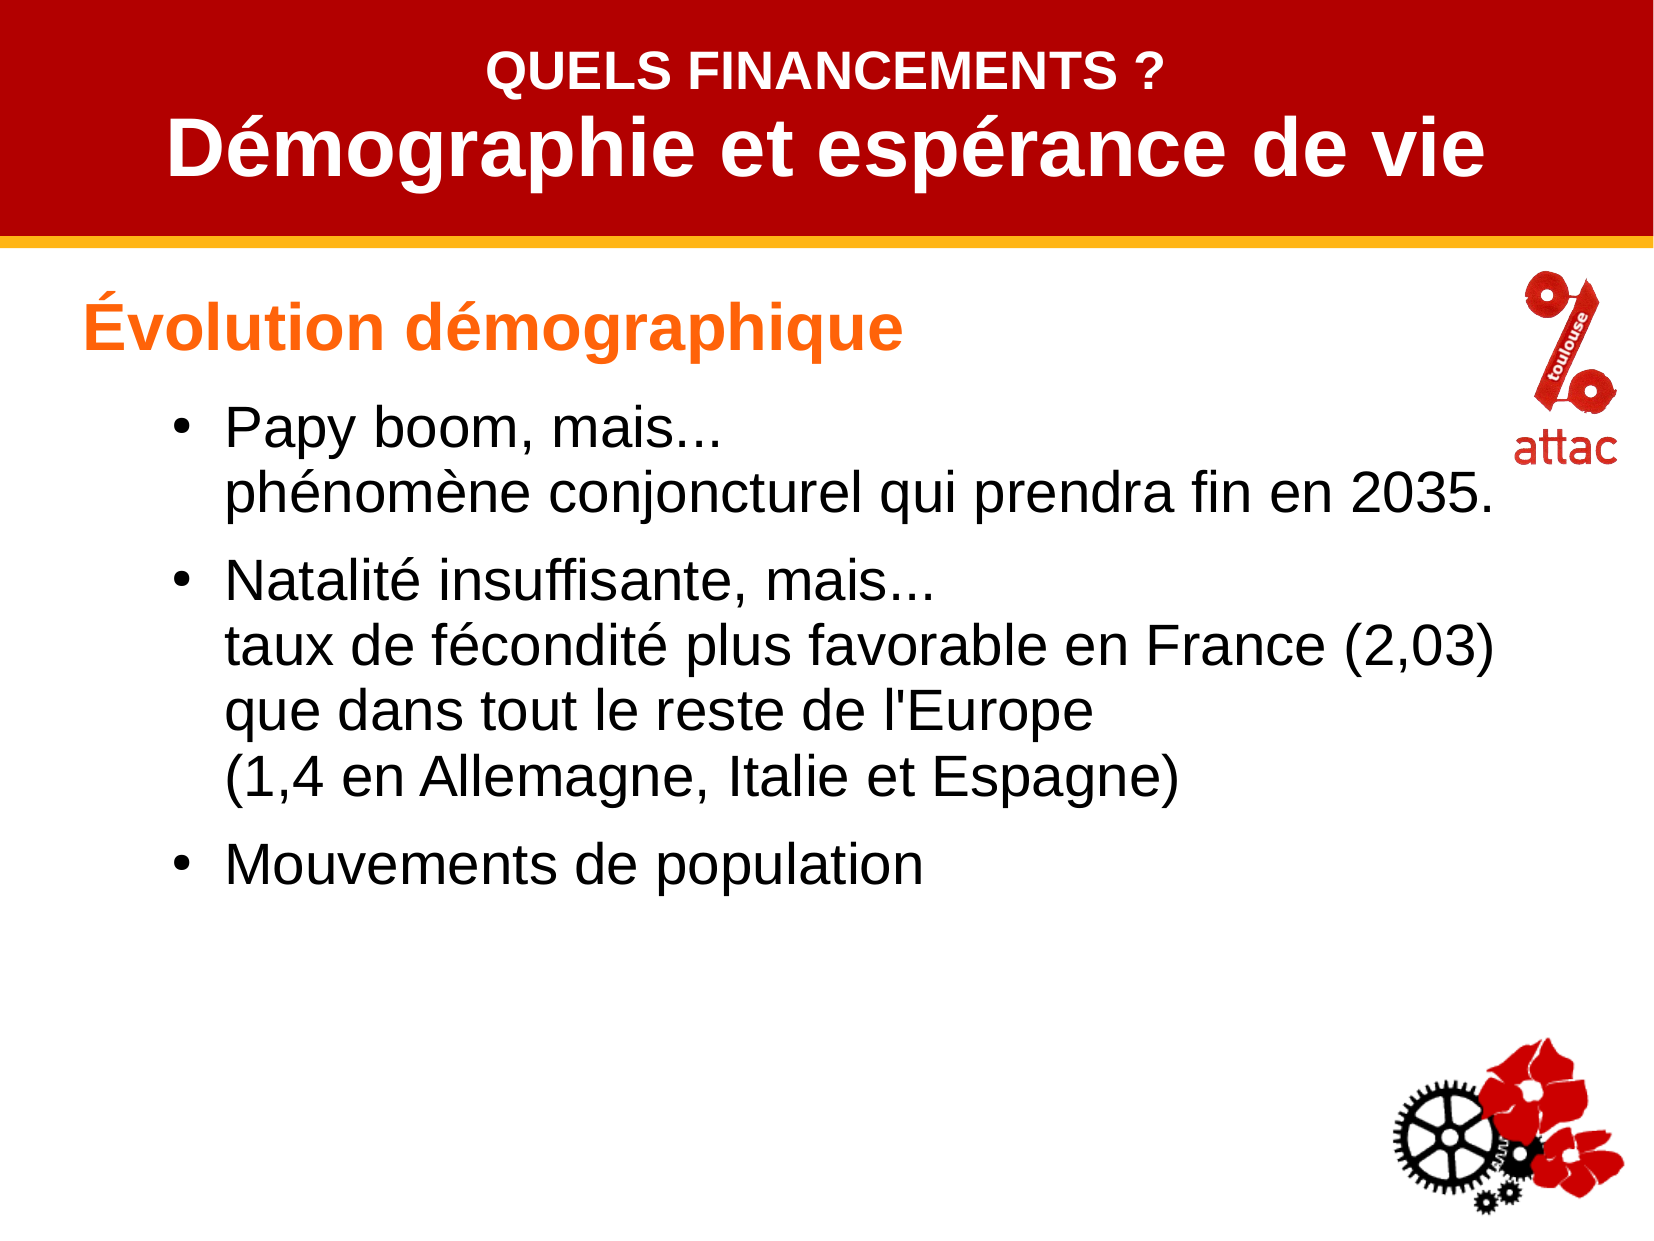

QUELS FINANCEMENTS ?
Démographie et espérance de vie
# Évolution démographique
Papy boom, mais...
phénomène conjoncturel qui prendra fin en 2035.
Natalité insuffisante, mais...
taux de fécondité plus favorable en France (2,03) que dans tout le reste de l'Europe
(1,4 en Allemagne, Italie et Espagne)
Mouvements de population